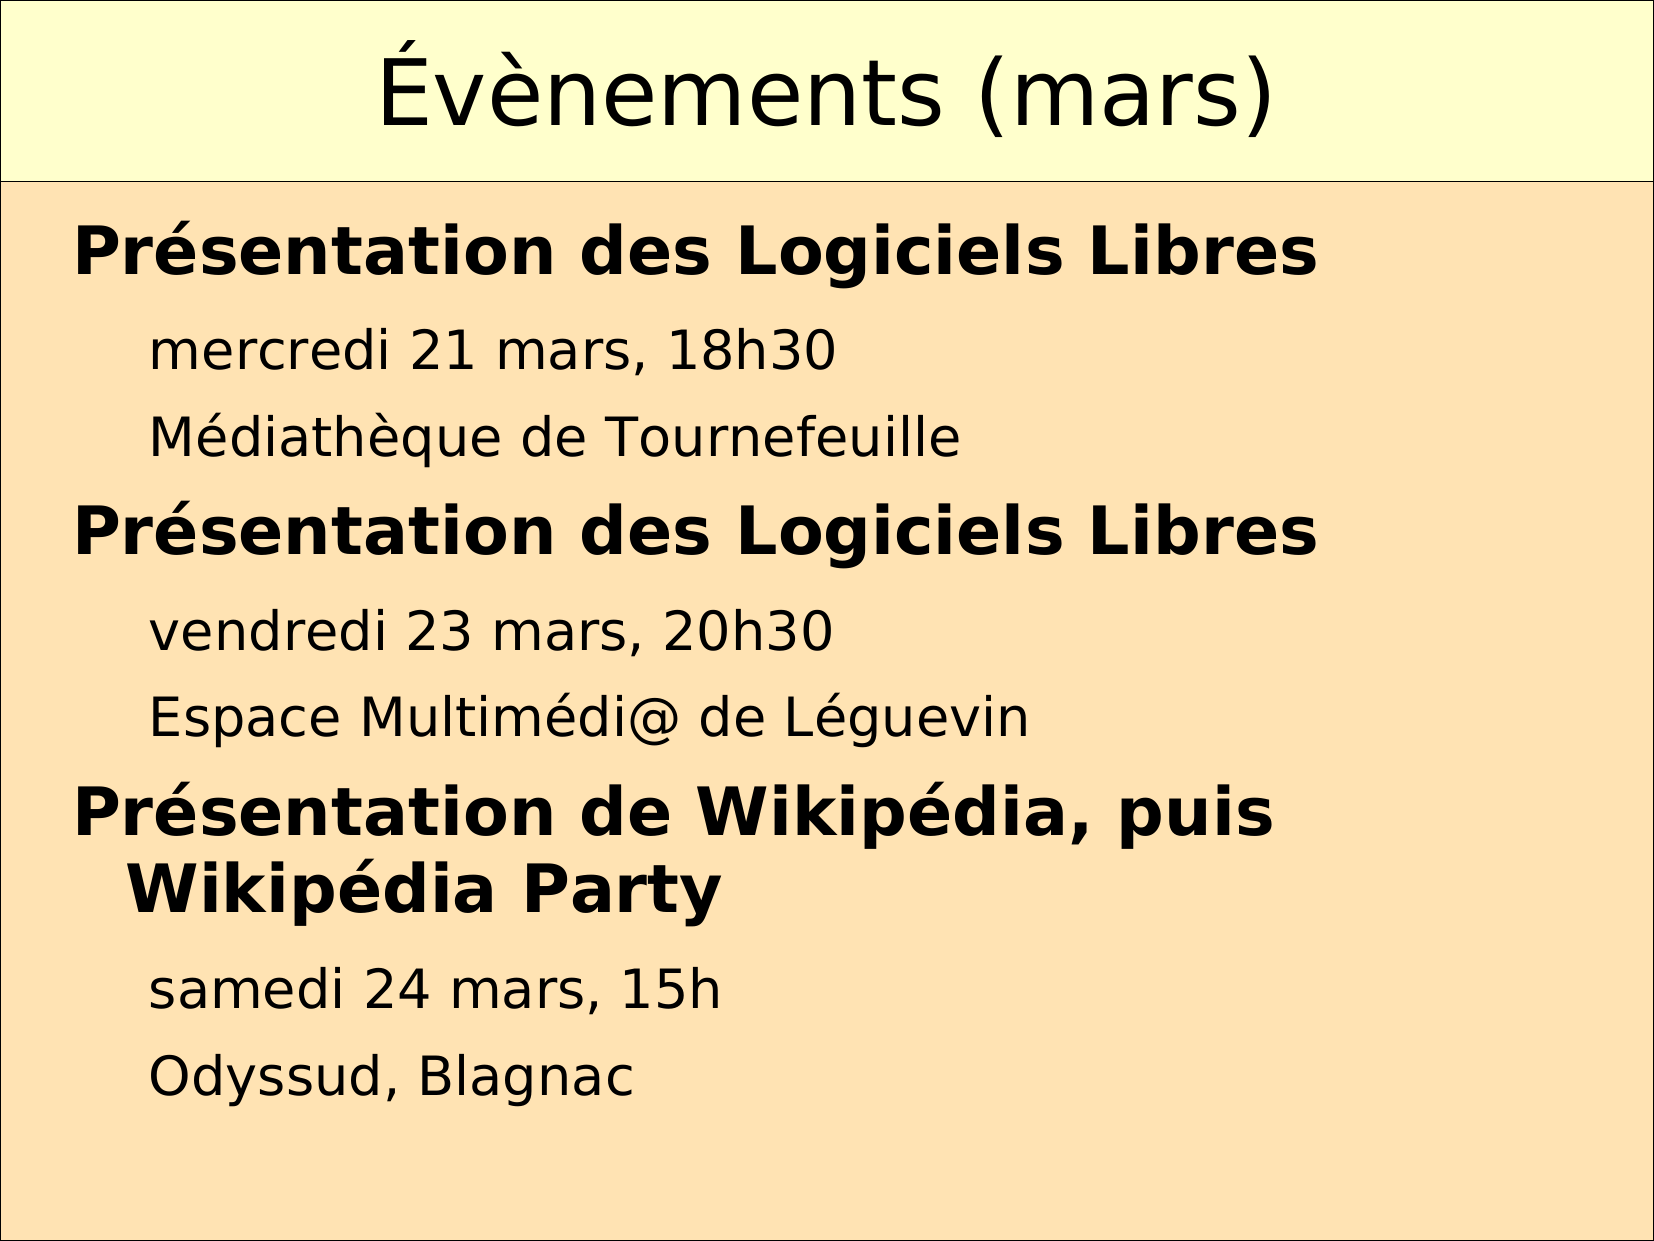

# Évènements (mars)
Présentation des Logiciels Libres
mercredi 21 mars, 18h30
Médiathèque de Tournefeuille
Présentation des Logiciels Libres
vendredi 23 mars, 20h30
Espace Multimédi@ de Léguevin
Présentation de Wikipédia, puis Wikipédia Party
samedi 24 mars, 15h
Odyssud, Blagnac